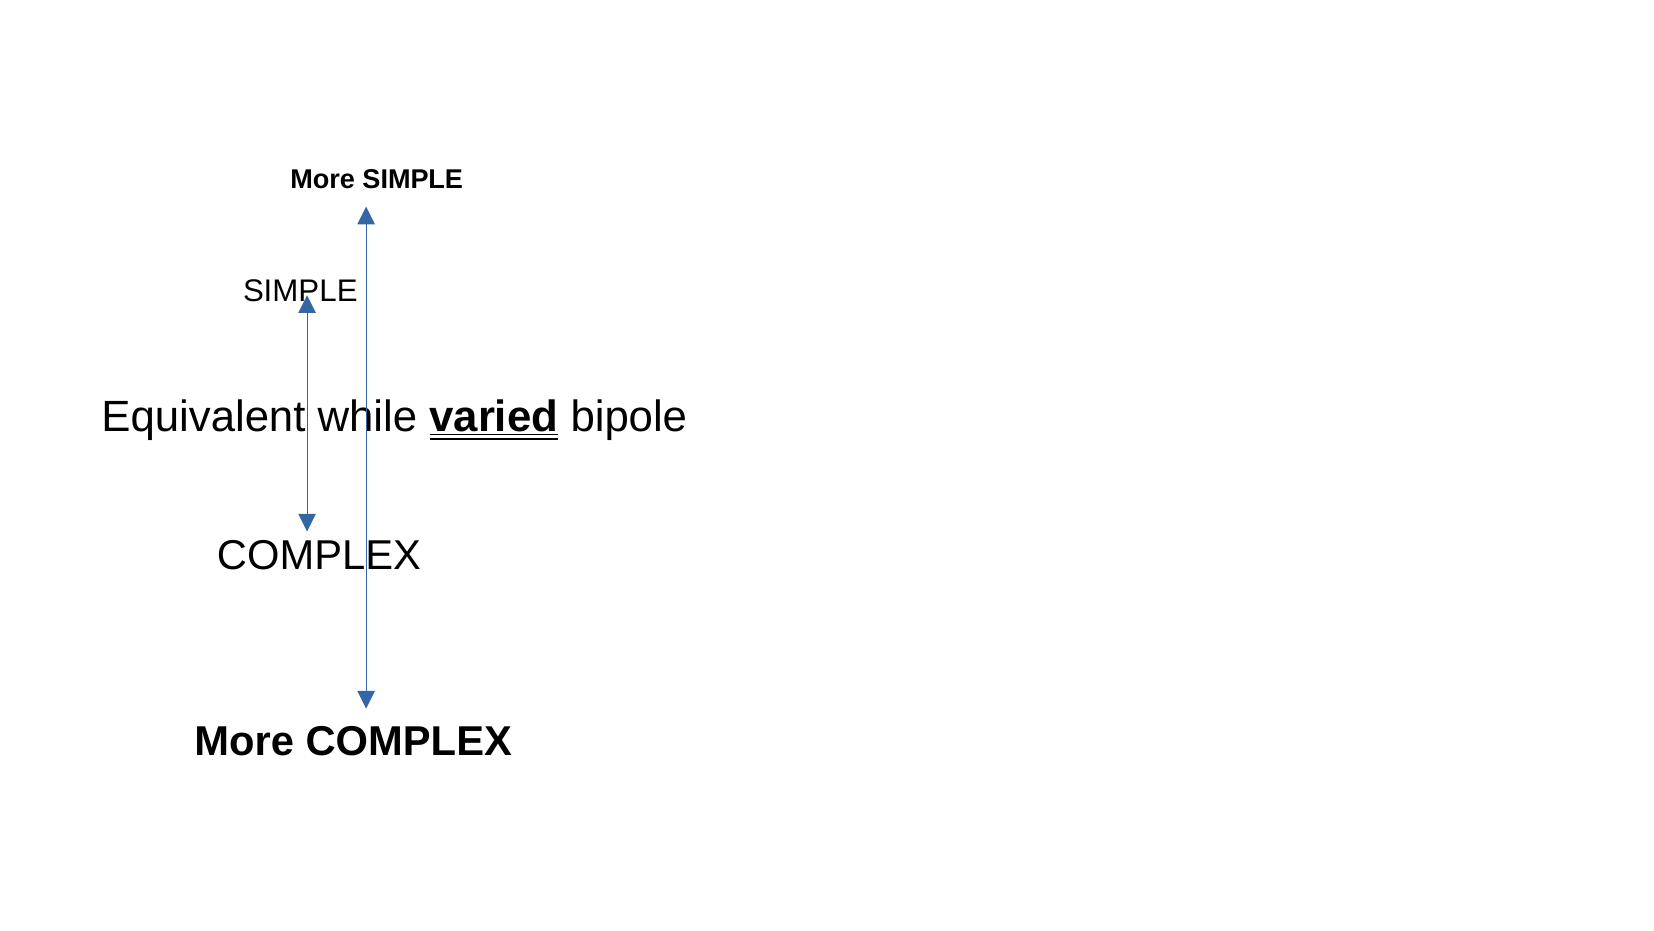

More SIMPLE
 SIMPLE
 Equivalent while varied bipole
 COMPLEX
 More COMPLEX